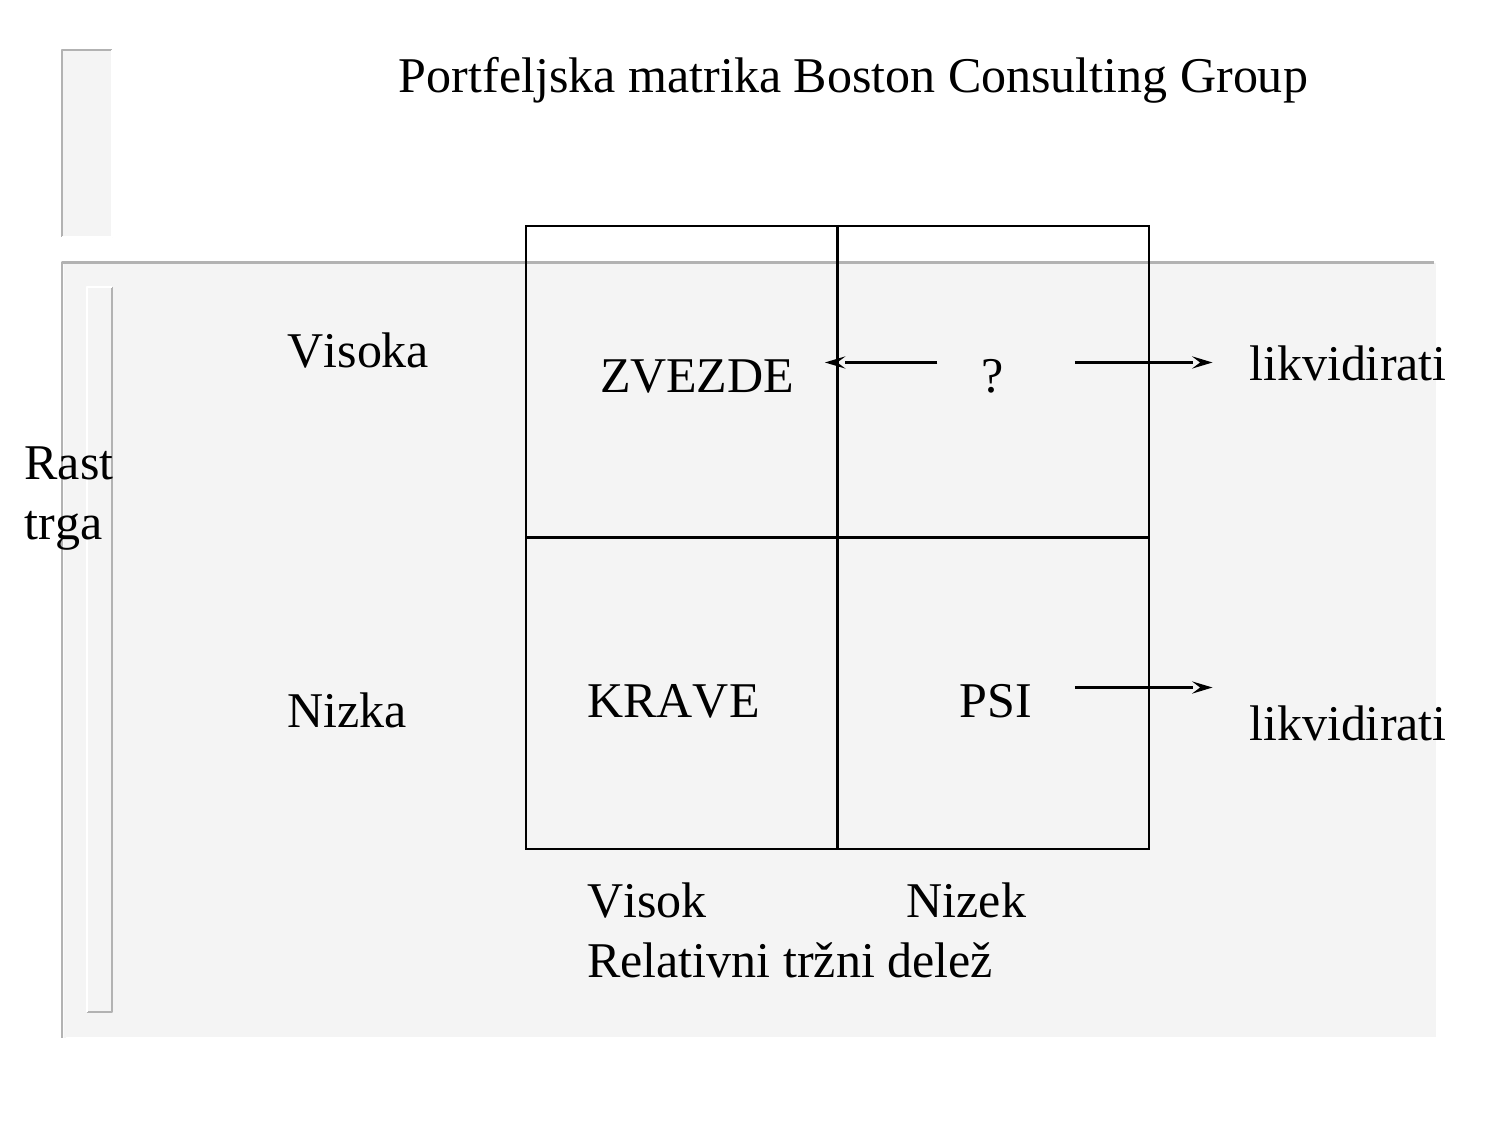

Portfeljska matrika Boston Consulting Group
Visoka
Nizka
likvidirati
likvidirati
ZVEZDE ?
Rast
trga
KRAVE PSI
Visok Nizek
Relativni tržni delež